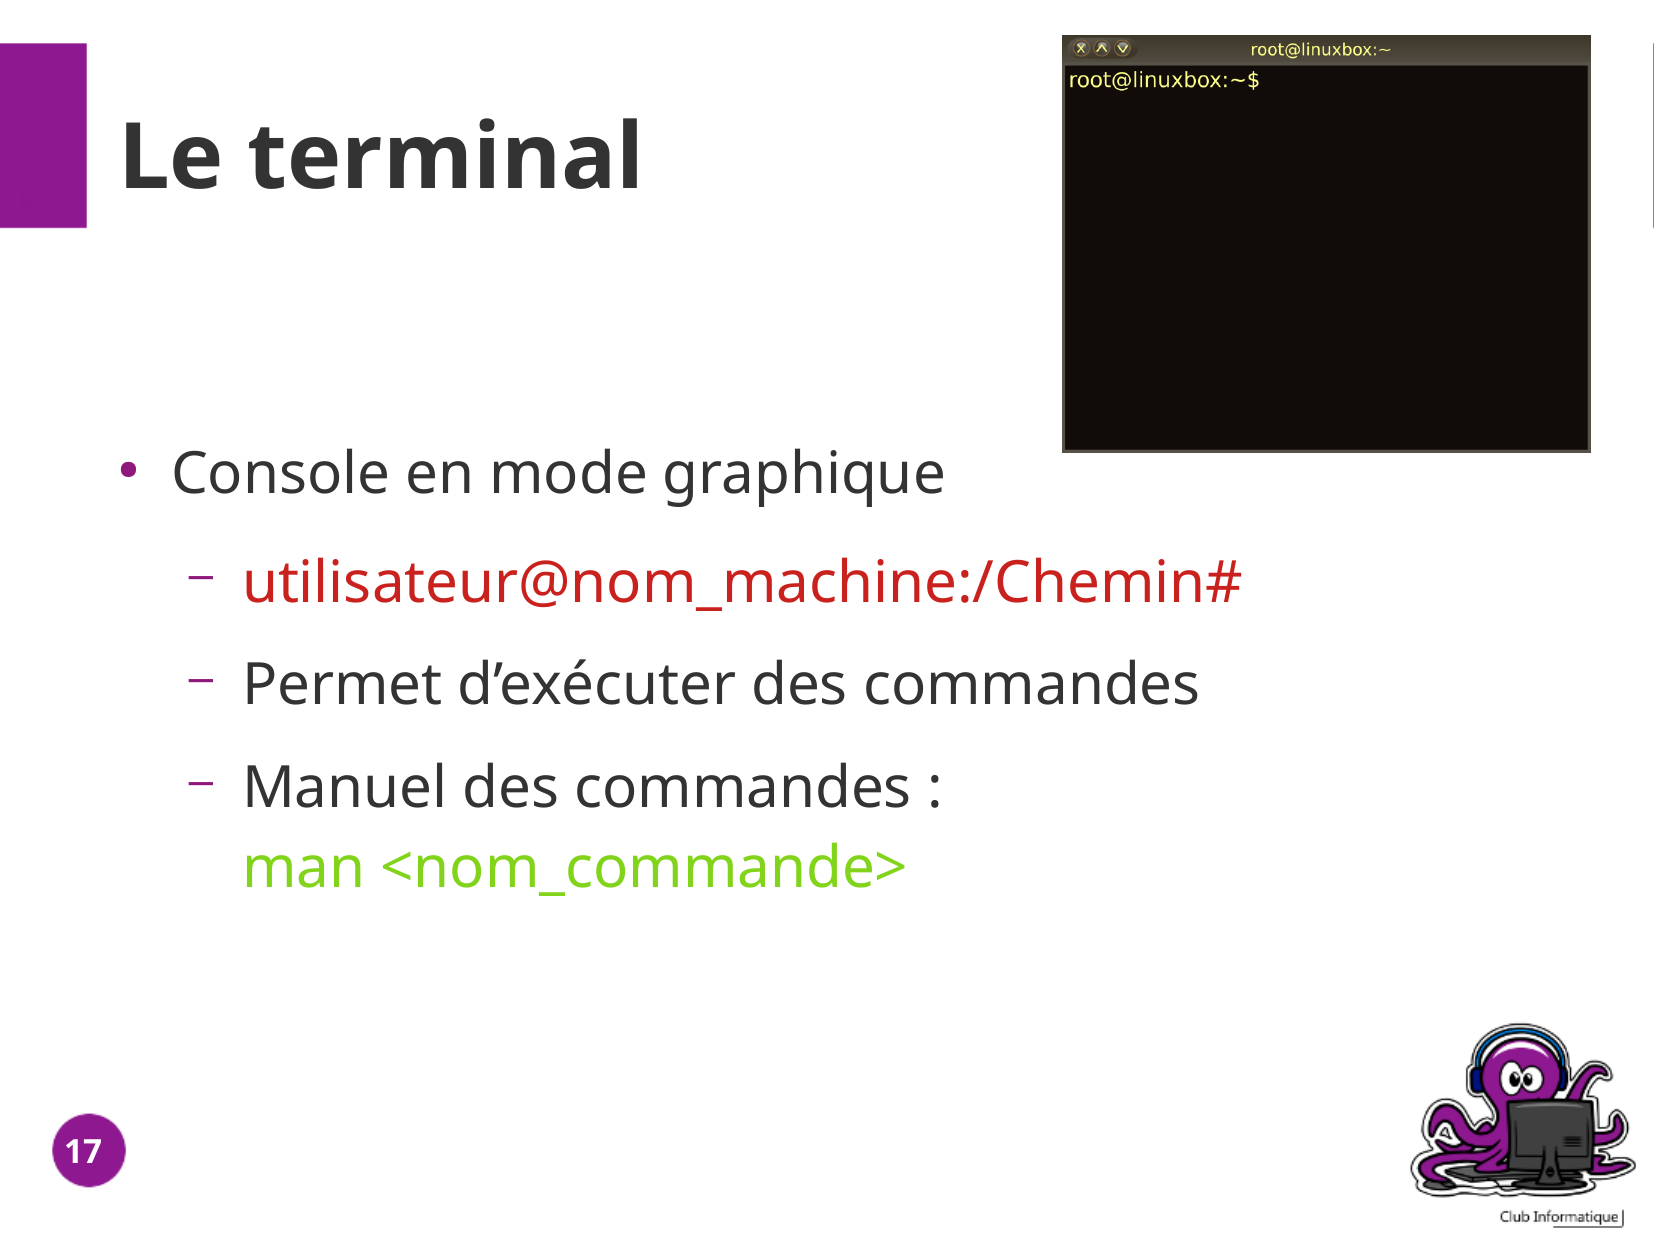

# Le terminal
Console en mode graphique
utilisateur@nom_machine:/Chemin#
Permet d’exécuter des commandes
Manuel des commandes :
man <nom_commande>
17